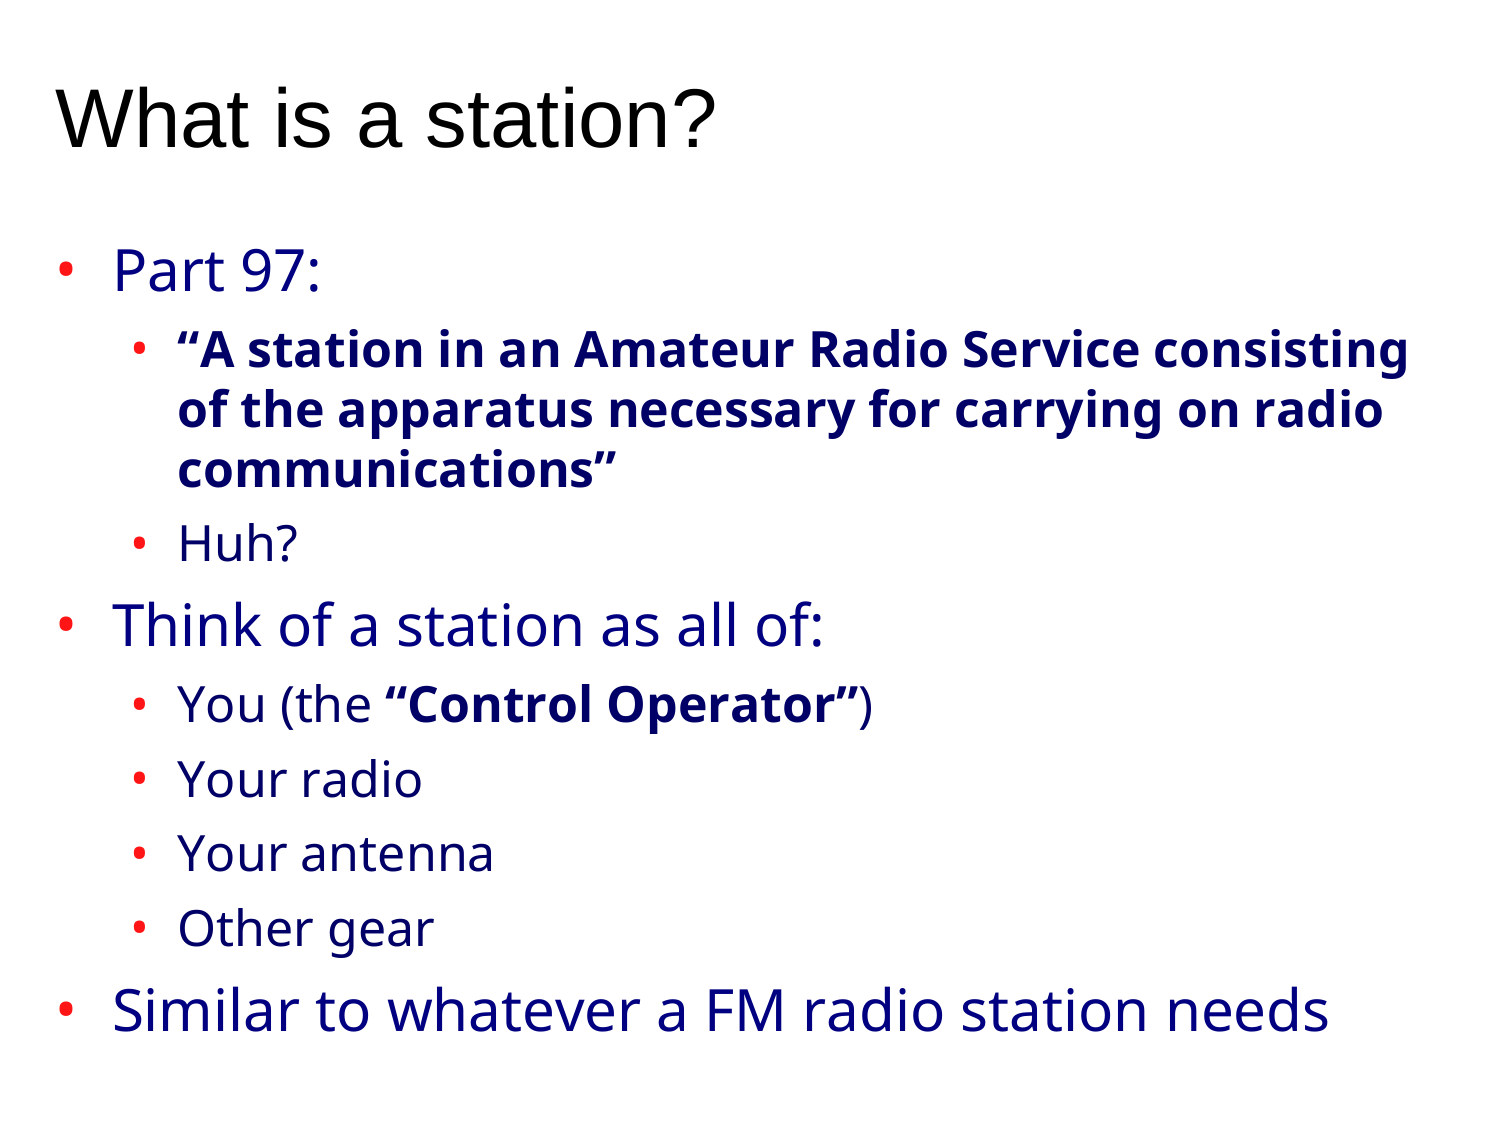

# What is a station?
Part 97:
“A station in an Amateur Radio Service consisting of the apparatus necessary for carrying on radio communications”
Huh?
Think of a station as all of:
You (the “Control Operator”)
Your radio
Your antenna
Other gear
Similar to whatever a FM radio station needs